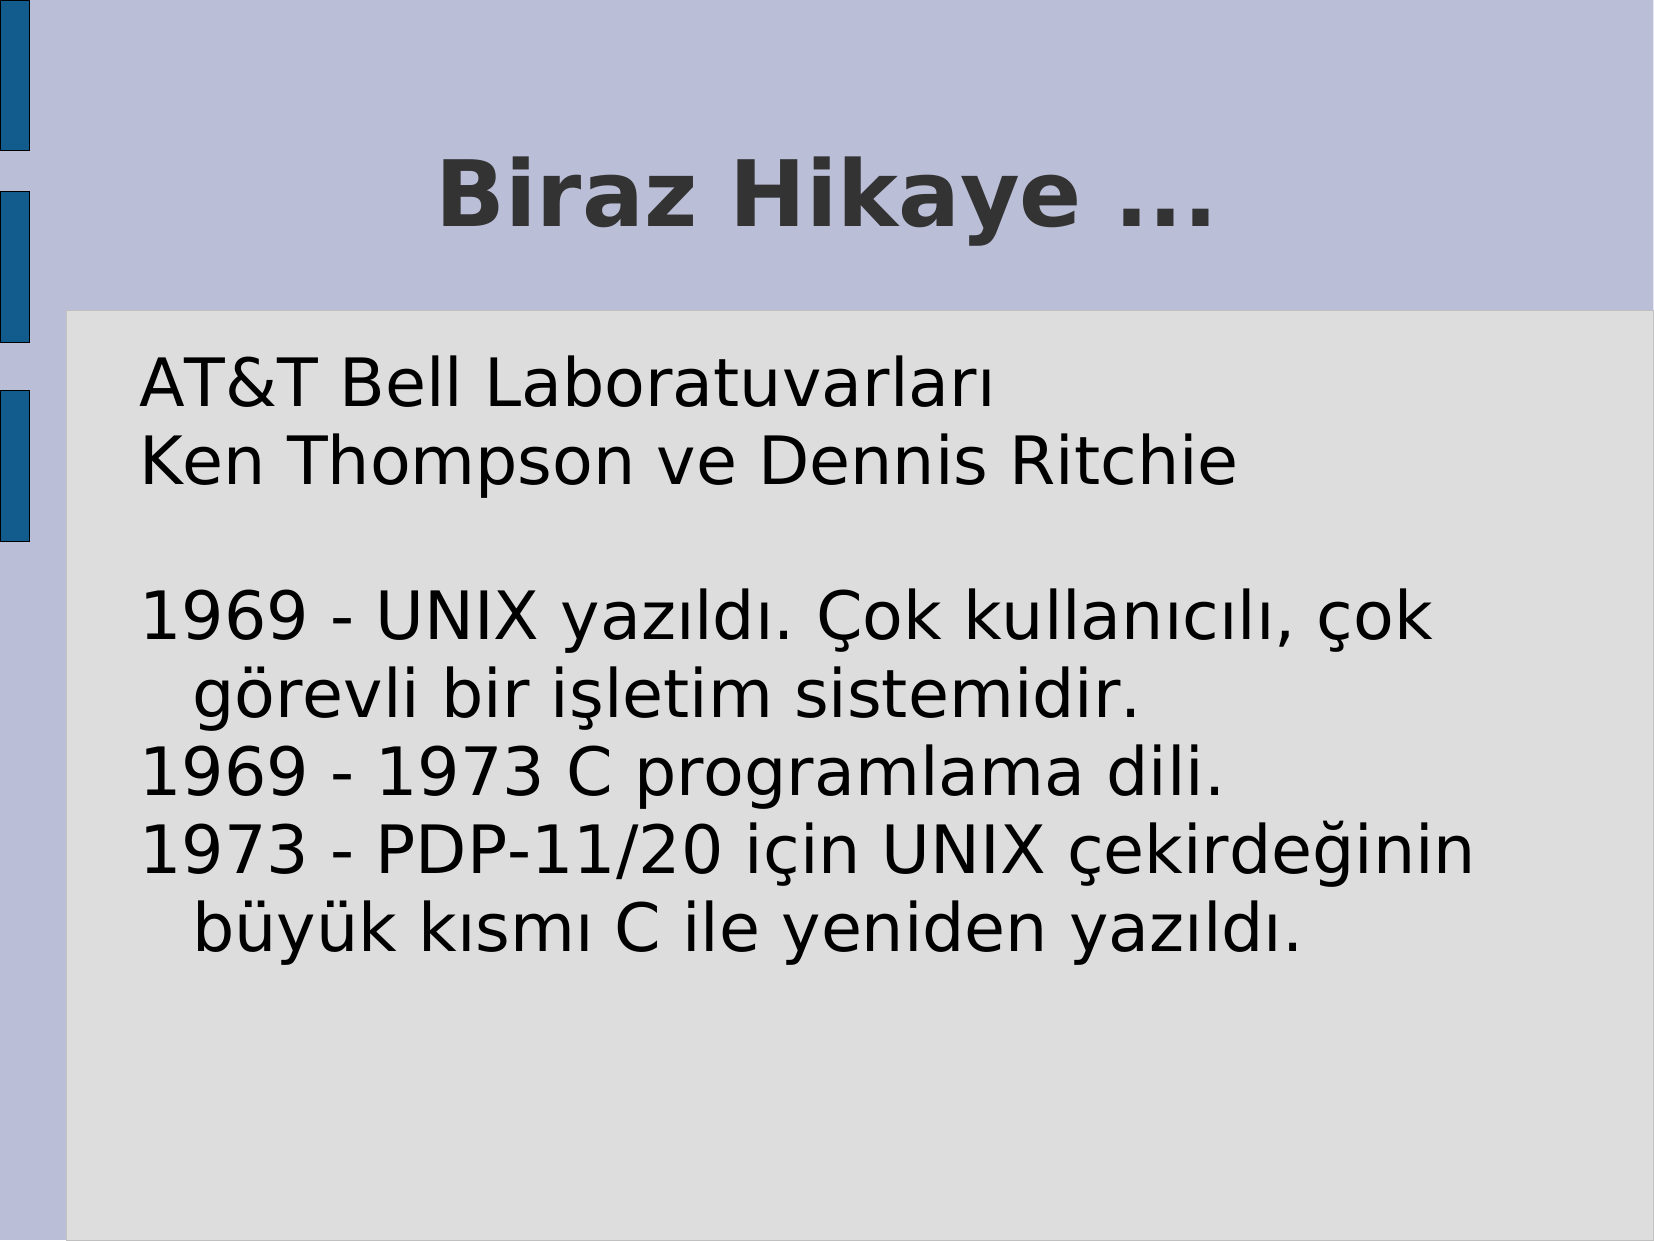

# Biraz Hikaye ...
AT&T Bell Laboratuvarları
Ken Thompson ve Dennis Ritchie
1969 - UNIX yazıldı. Çok kullanıcılı, çok görevli bir işletim sistemidir.
1969 - 1973 C programlama dili.
1973 - PDP-11/20 için UNIX çekirdeğinin büyük kısmı C ile yeniden yazıldı.